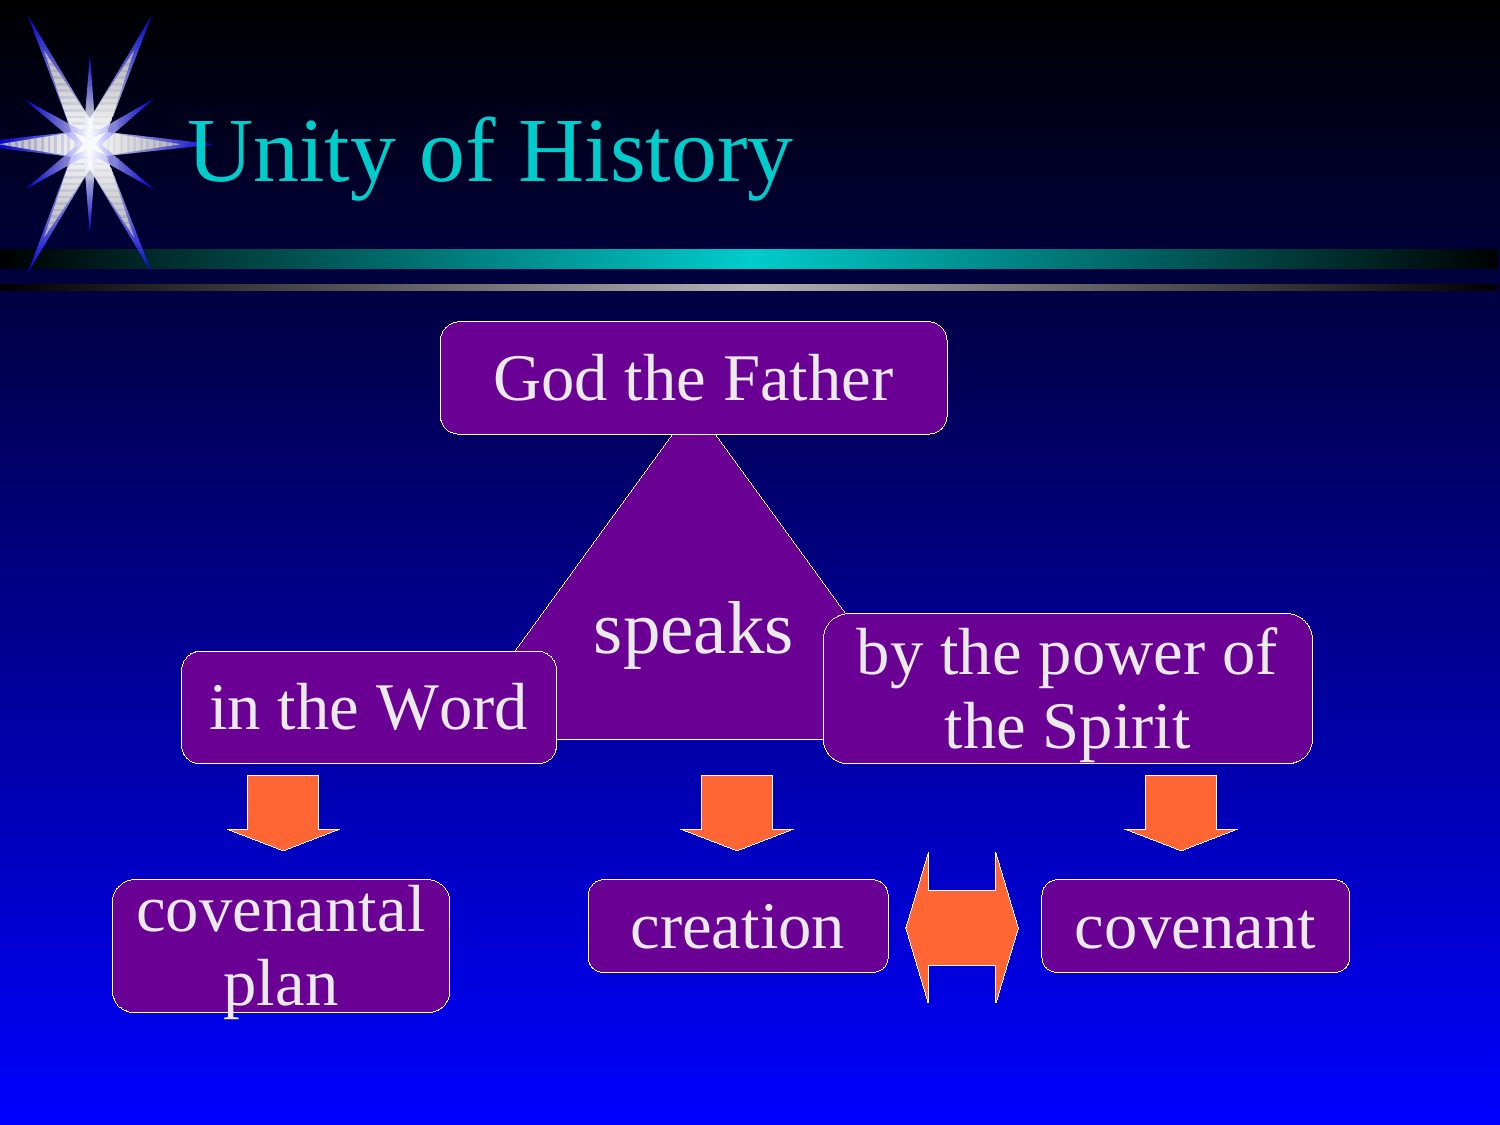

# Unity of History
God the Father
speaks
by the power of
the Spirit
in the Word
covenantal
plan
creation
covenant